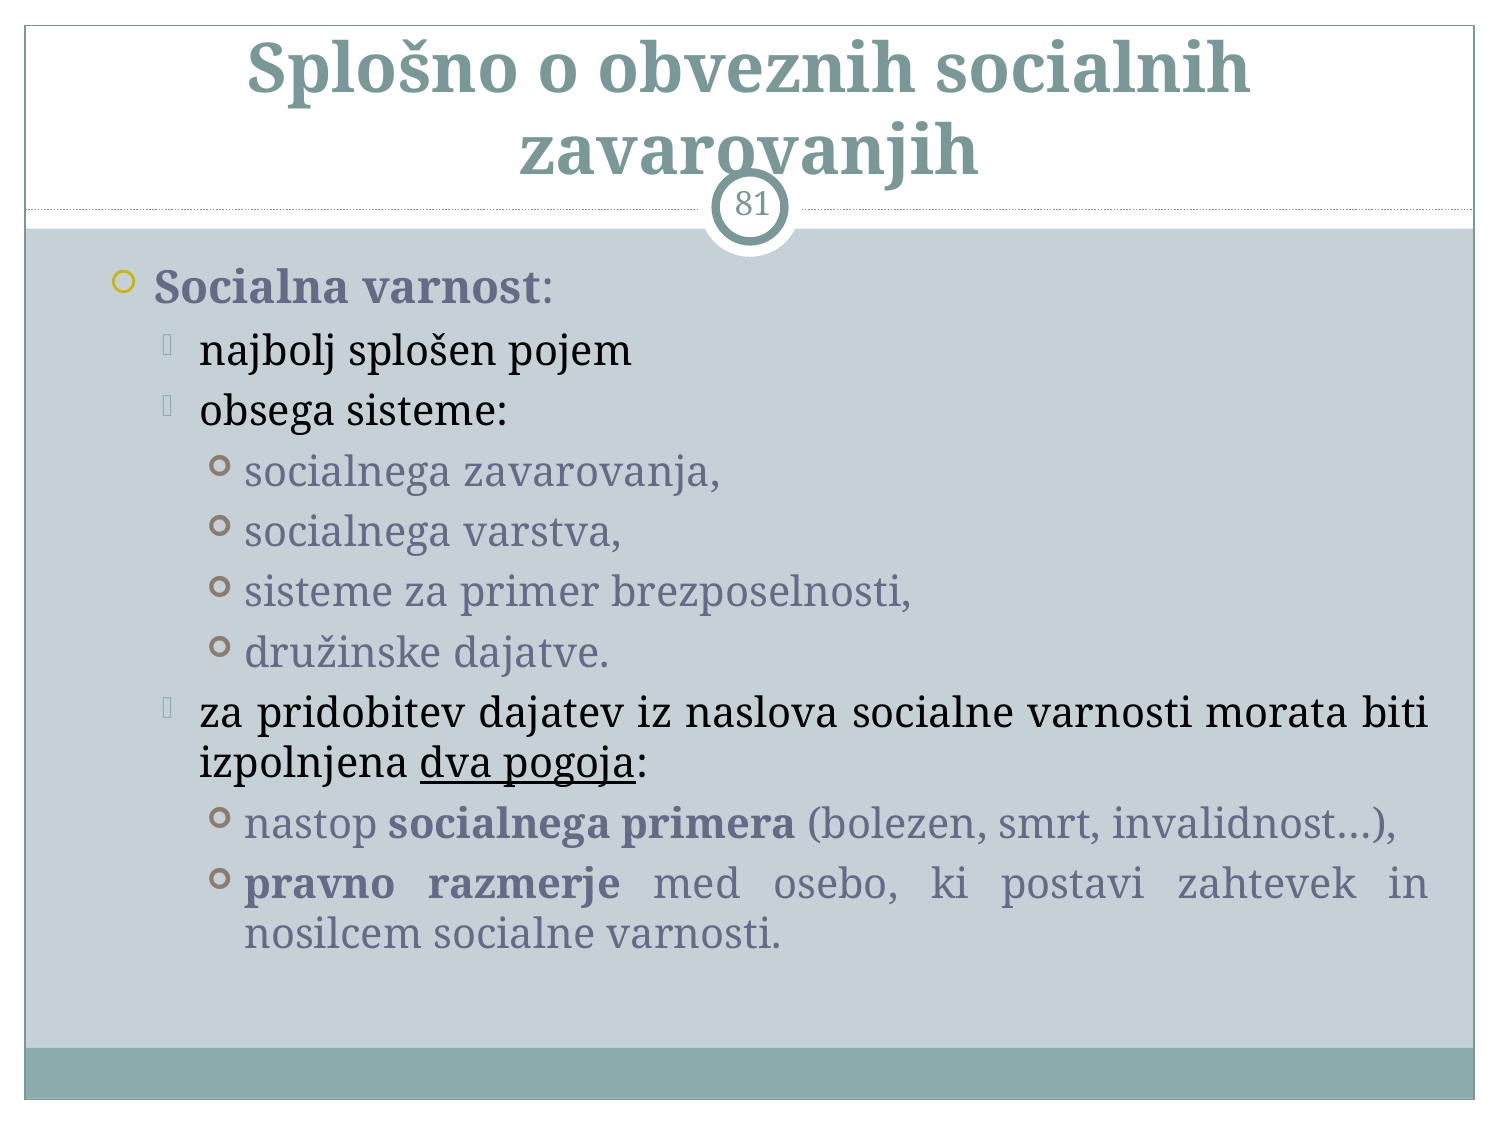

# Splošno o obveznih socialnih zavarovanjih
Socialna varnost:
najbolj splošen pojem
obsega sisteme:
socialnega zavarovanja,
socialnega varstva,
sisteme za primer brezposelnosti,
družinske dajatve.
za pridobitev dajatev iz naslova socialne varnosti morata biti izpolnjena dva pogoja:
nastop socialnega primera (bolezen, smrt, invalidnost…),
pravno razmerje med osebo, ki postavi zahtevek in nosilcem socialne varnosti.